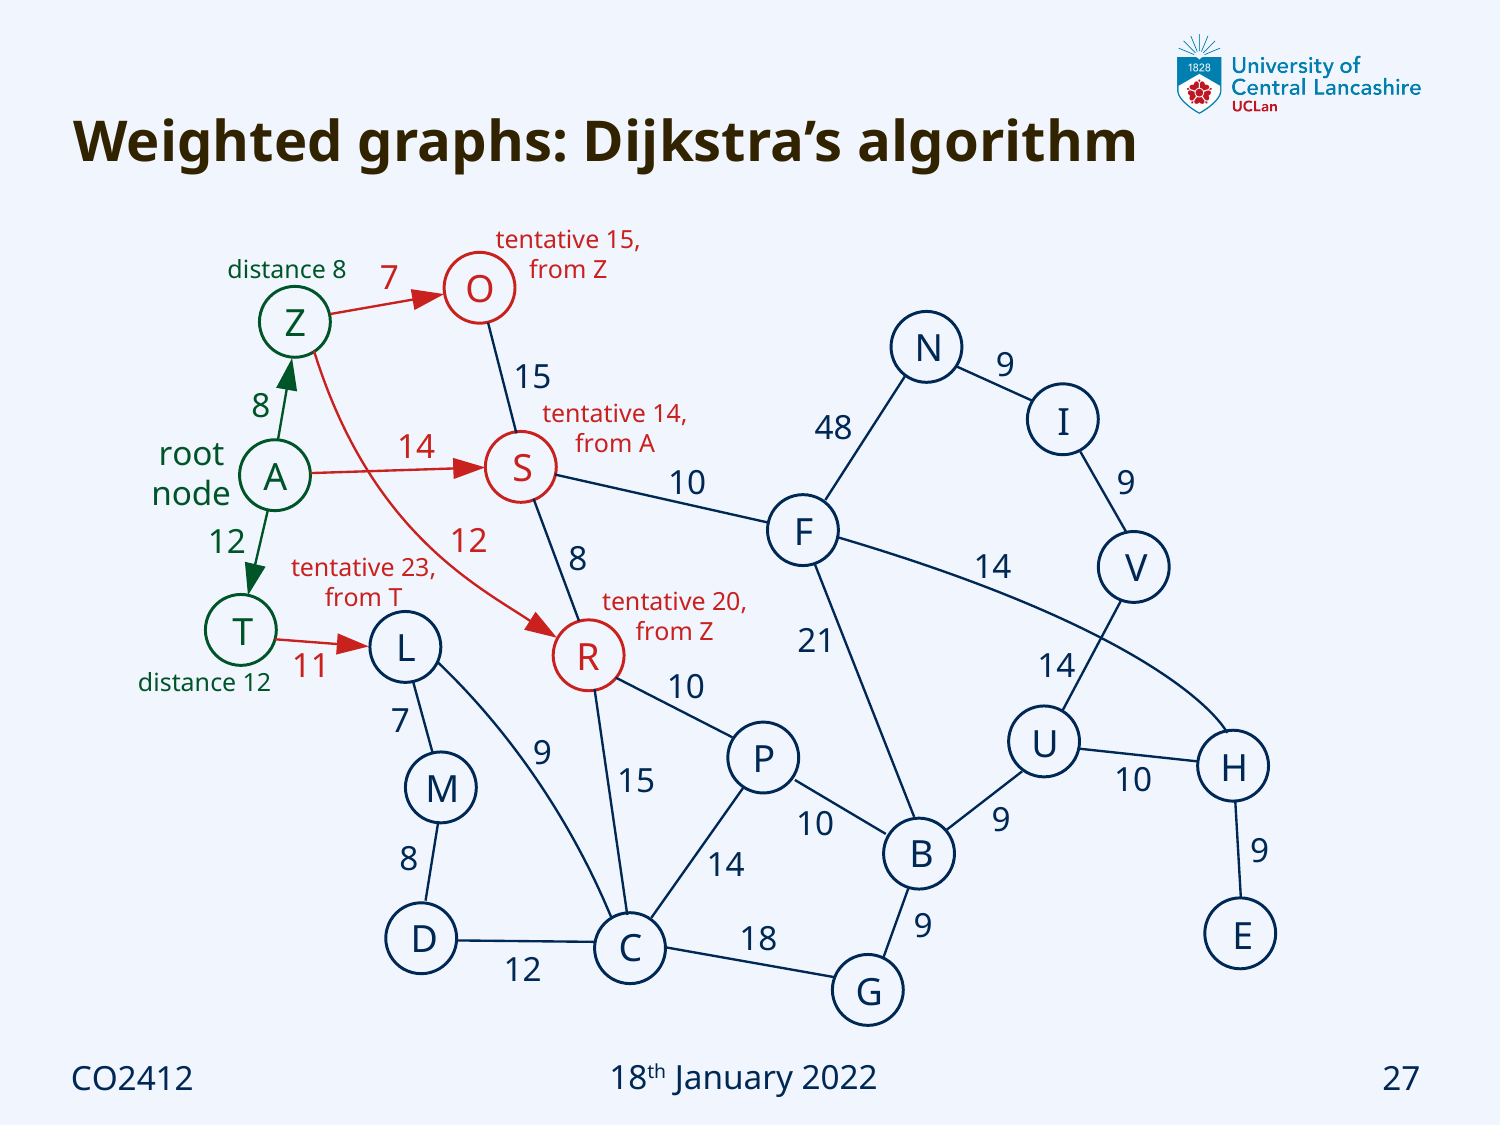

# Weighted graphs: Dijkstra’s algorithm
tentative 15, from Z
distance 8
7
O
Z
N
9
15
8
I
tentative 14, from A
48
14
root node
S
A
10
9
F
12
12
8
V
14
tentative 23, from T
tentative 20, from Z
T
21
L
R
11
14
10
distance 12
7
U
9
P
H
10
15
M
9
10
9
B
8
14
9
E
D
18
C
12
G